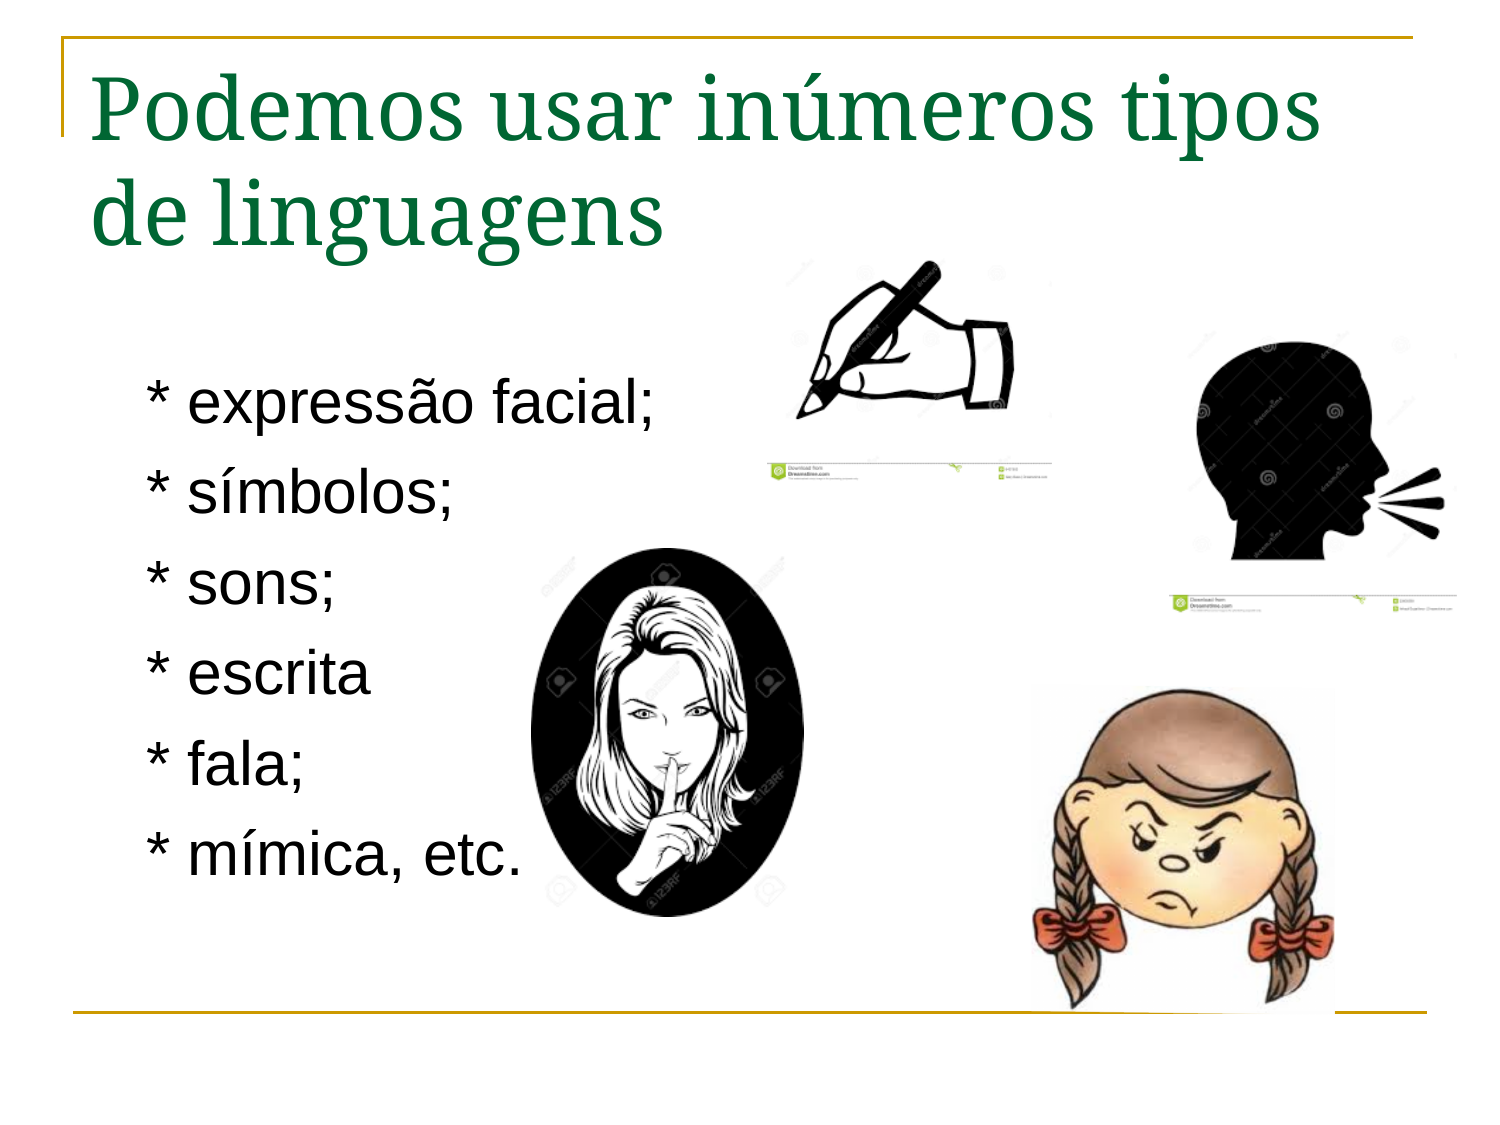

# Podemos usar inúmeros tipos de linguagens
* expressão facial;
* símbolos;
* sons;
* escrita
* fala;
* mímica, etc.